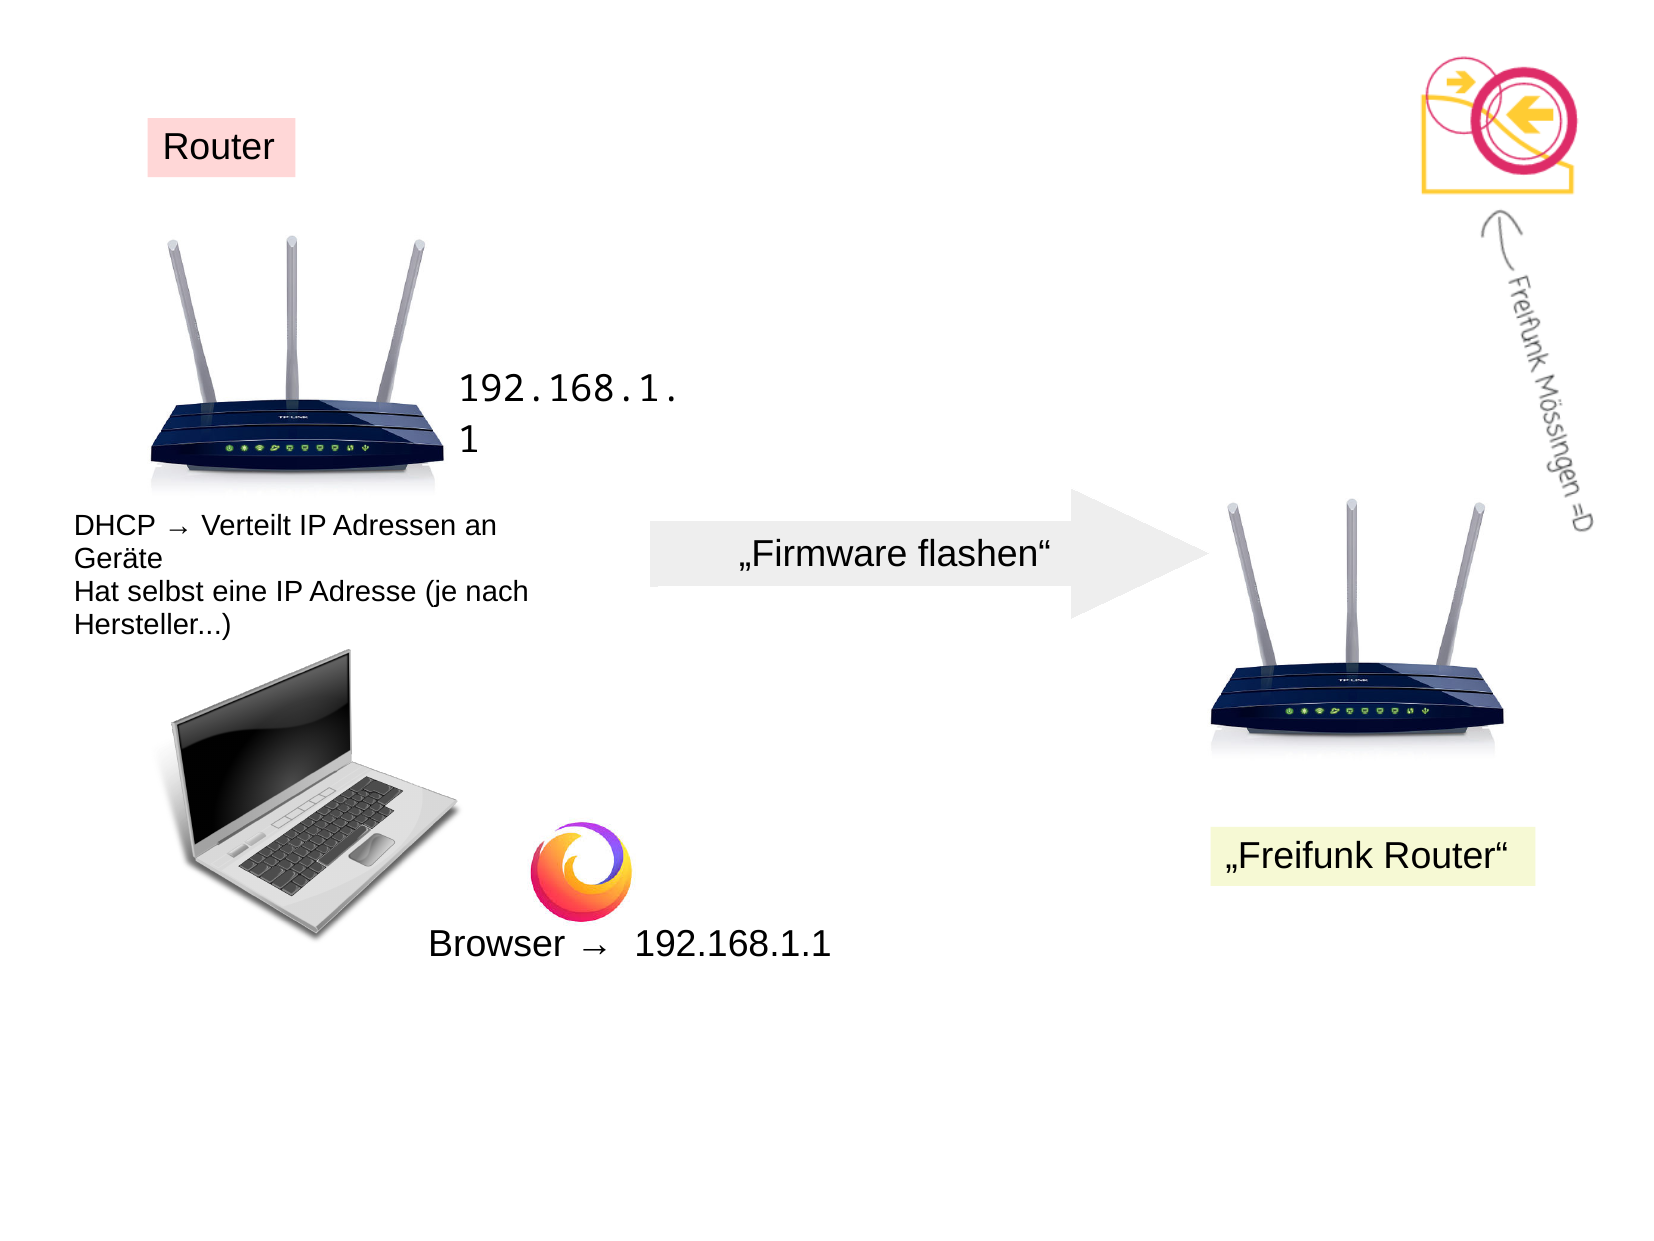

Router
192.168.1.1
„Firmware flashen“
DHCP → Verteilt IP Adressen an Geräte
Hat selbst eine IP Adresse (je nach Hersteller...)
„Freifunk Router“
Browser → 192.168.1.1